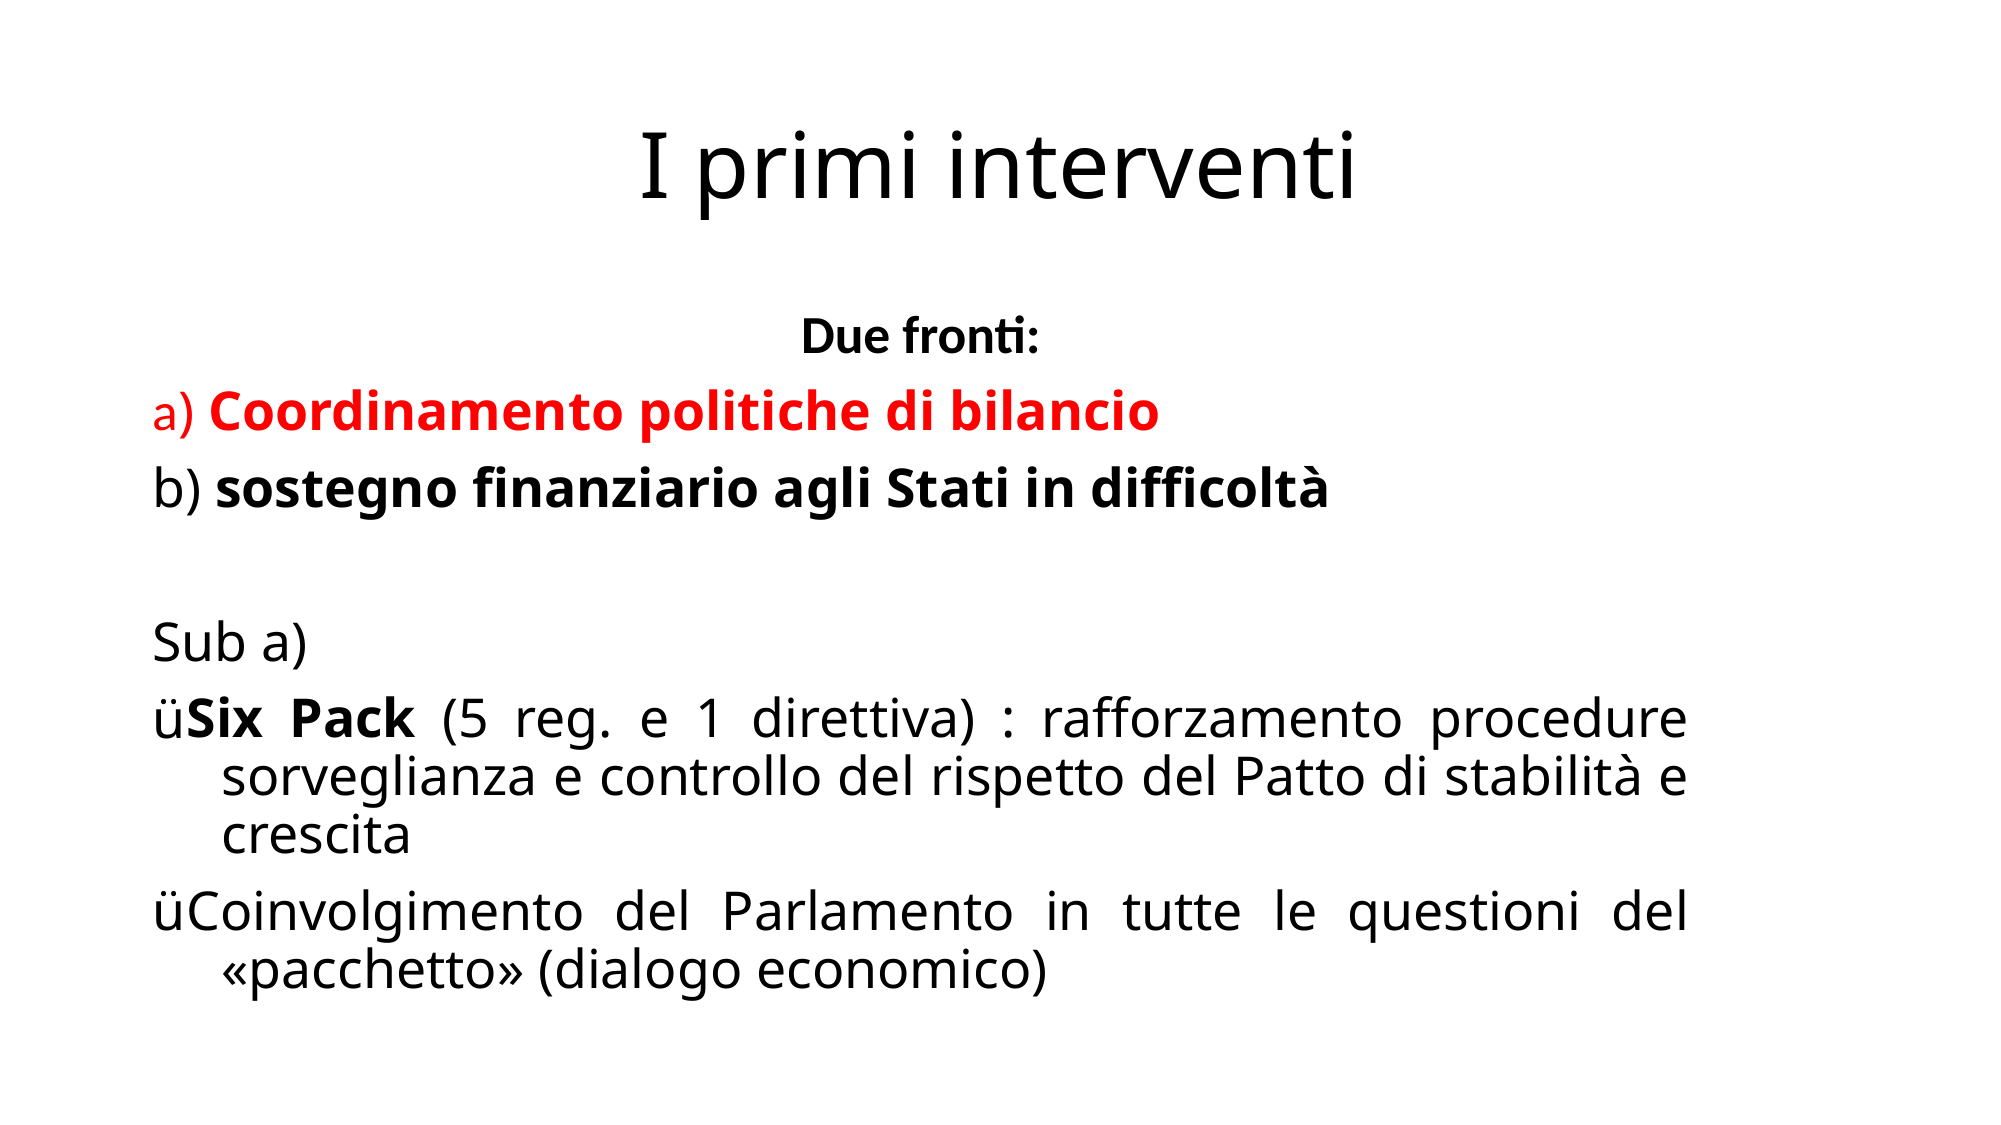

# I primi interventi
Due fronti:
a) Coordinamento politiche di bilancio
b) sostegno finanziario agli Stati in difficoltà
Sub a)
Six Pack (5 reg. e 1 direttiva) : rafforzamento procedure sorveglianza e controllo del rispetto del Patto di stabilità e crescita
Coinvolgimento del Parlamento in tutte le questioni del «pacchetto» (dialogo economico)